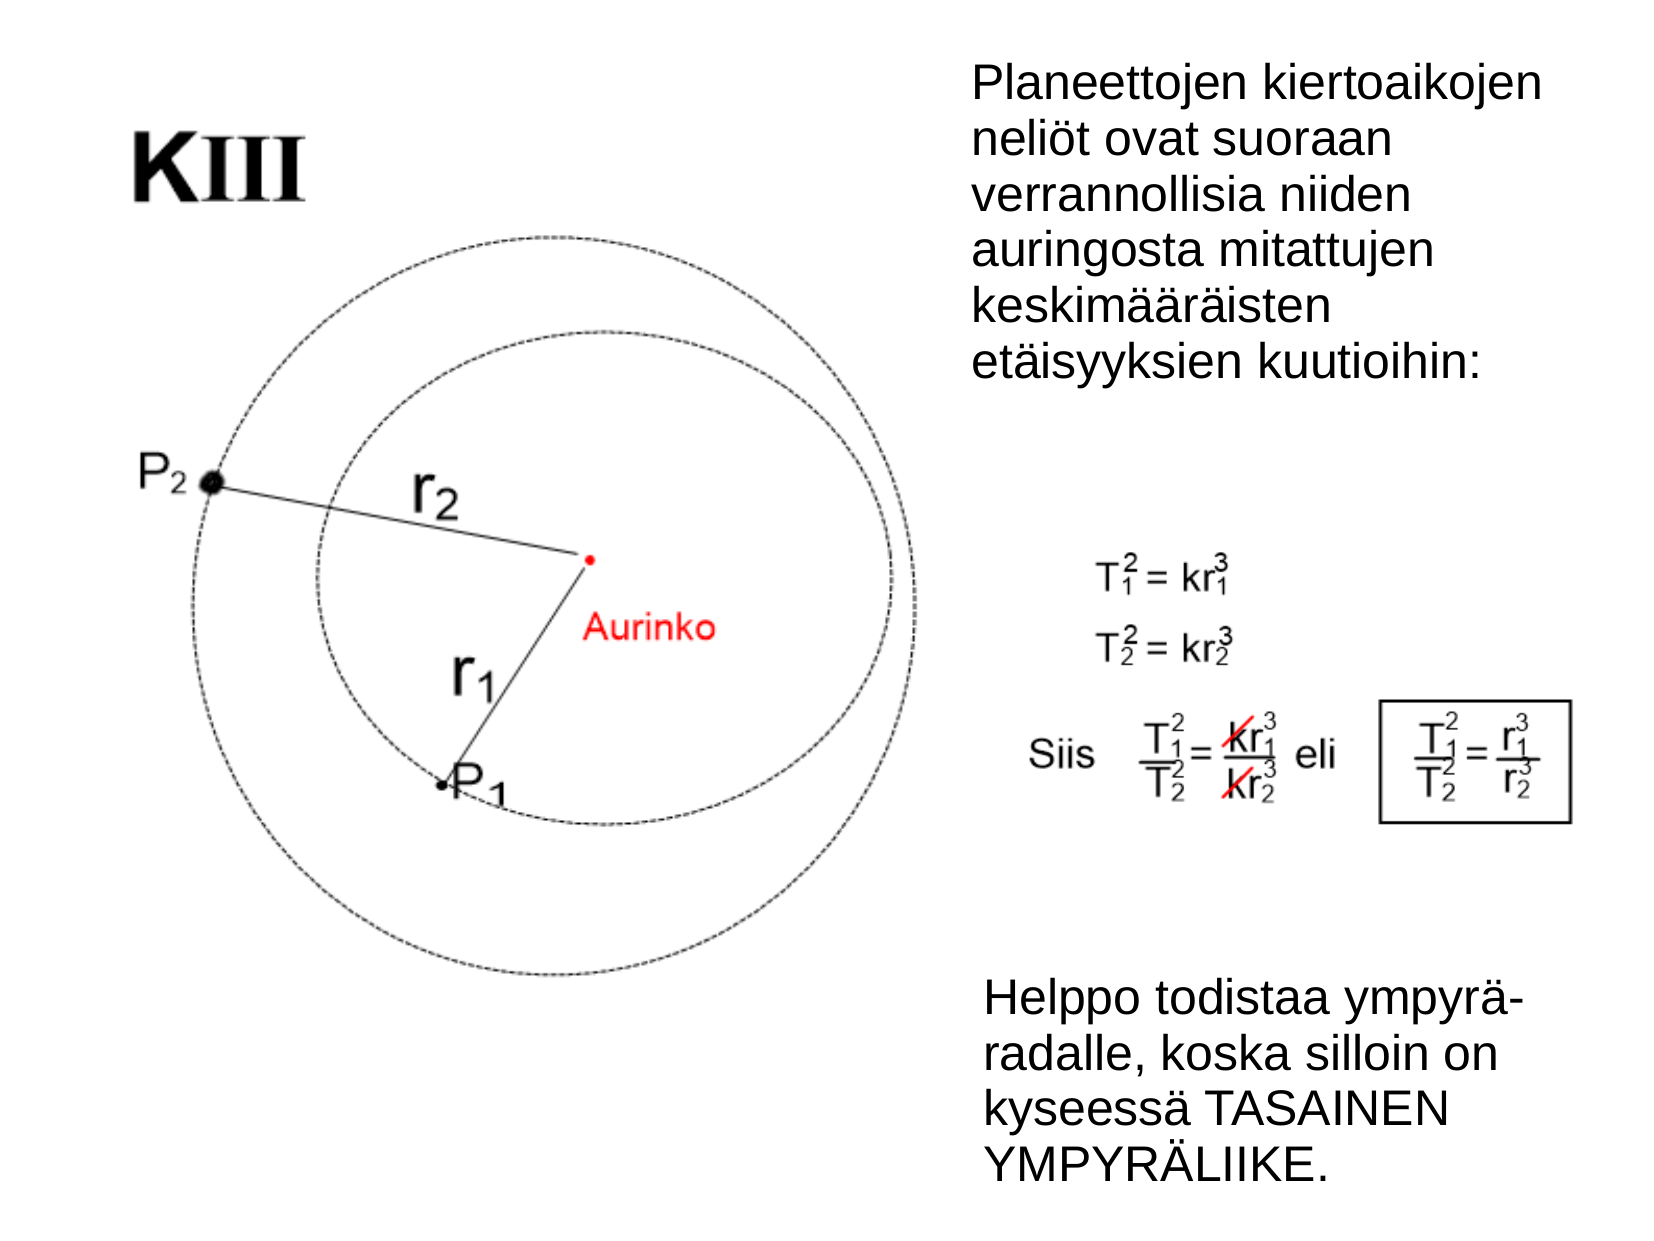

Planeettojen kiertoaikojen neliöt ovat suoraan verrannollisia niiden auringosta mitattujen keskimääräisten etäisyyksien kuutioihin:
Helppo todistaa ympyrä-radalle, koska silloin on kyseessä TASAINEN YMPYRÄLIIKE.